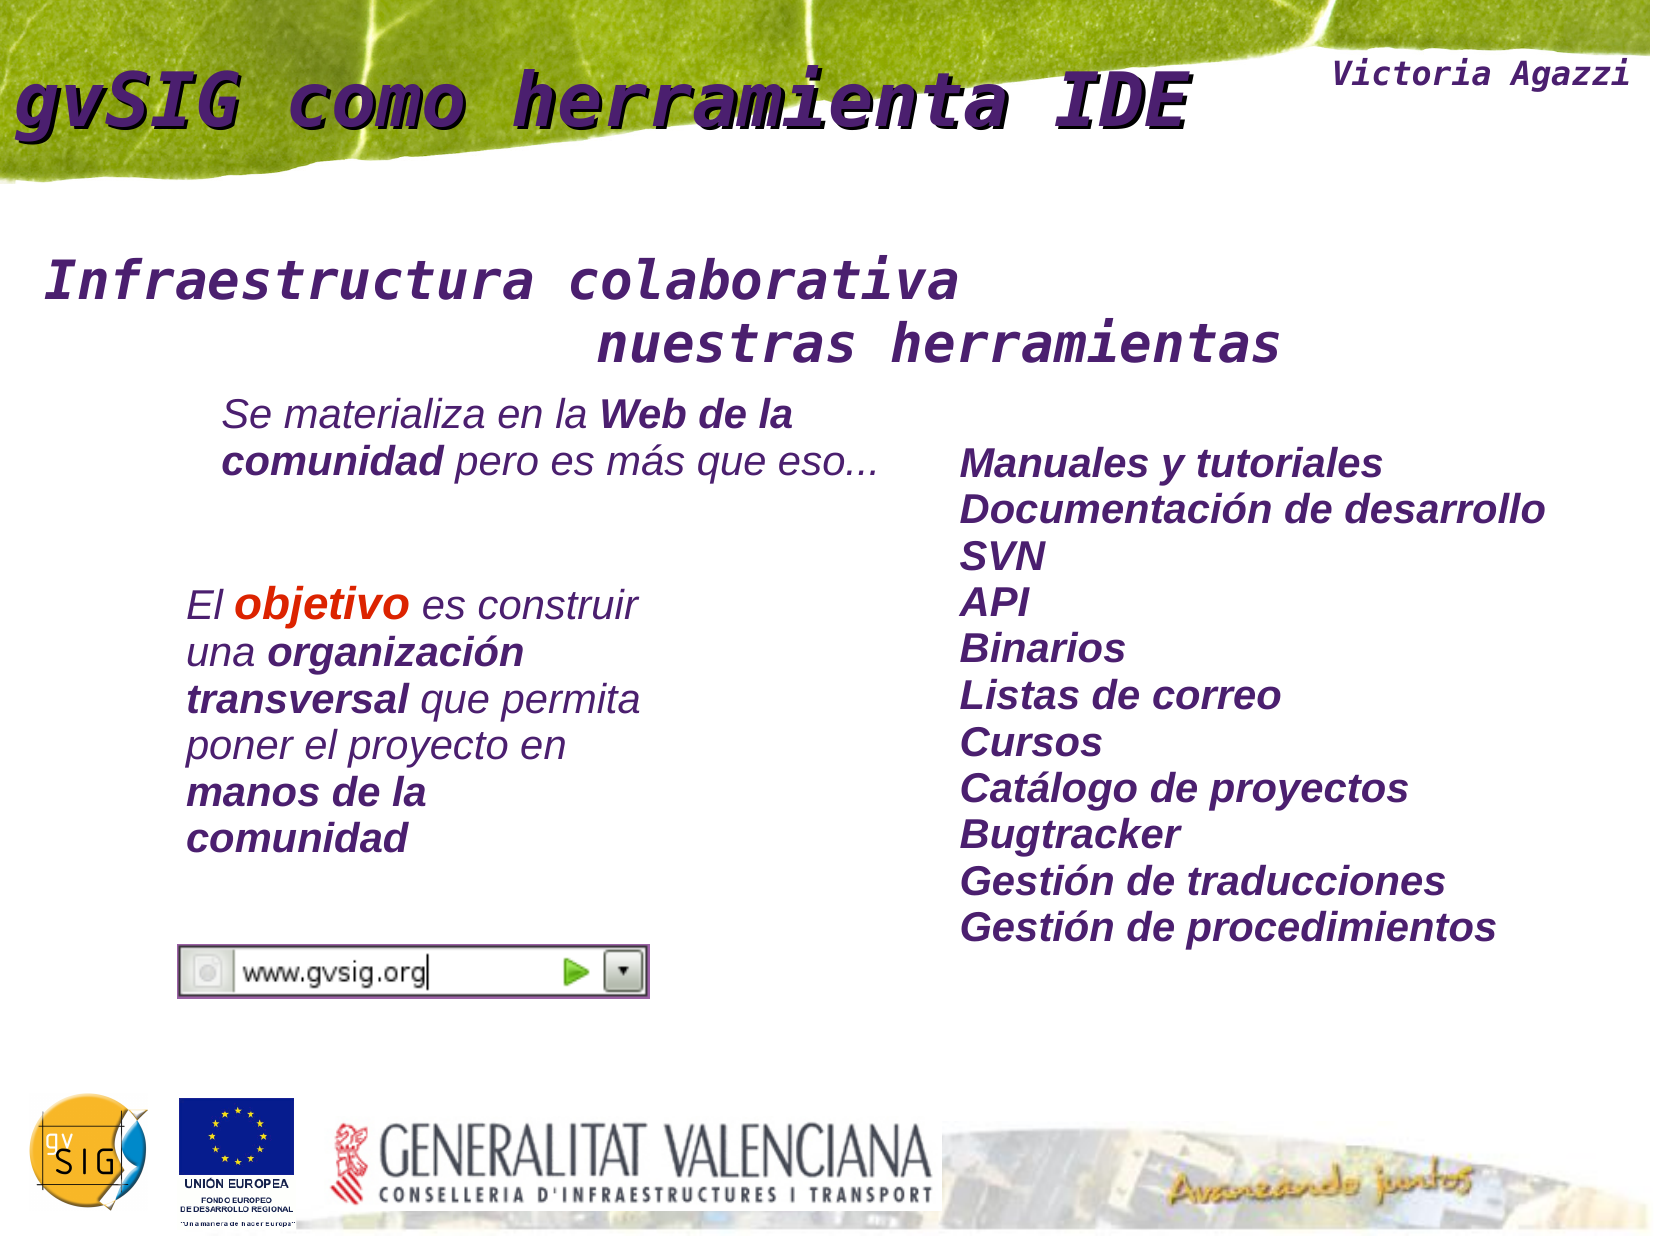

gvSIG como herramienta IDE
Victoria Agazzi
Infraestructura colaborativa
nuestras herramientas
Se materializa en la Web de la comunidad pero es más que eso...
Manuales y tutoriales
Documentación de desarrollo
SVN
API
Binarios
Listas de correo
Cursos
Catálogo de proyectos
Bugtracker
Gestión de traducciones
Gestión de procedimientos
El objetivo es construir una organización transversal que permita poner el proyecto en manos de la comunidad